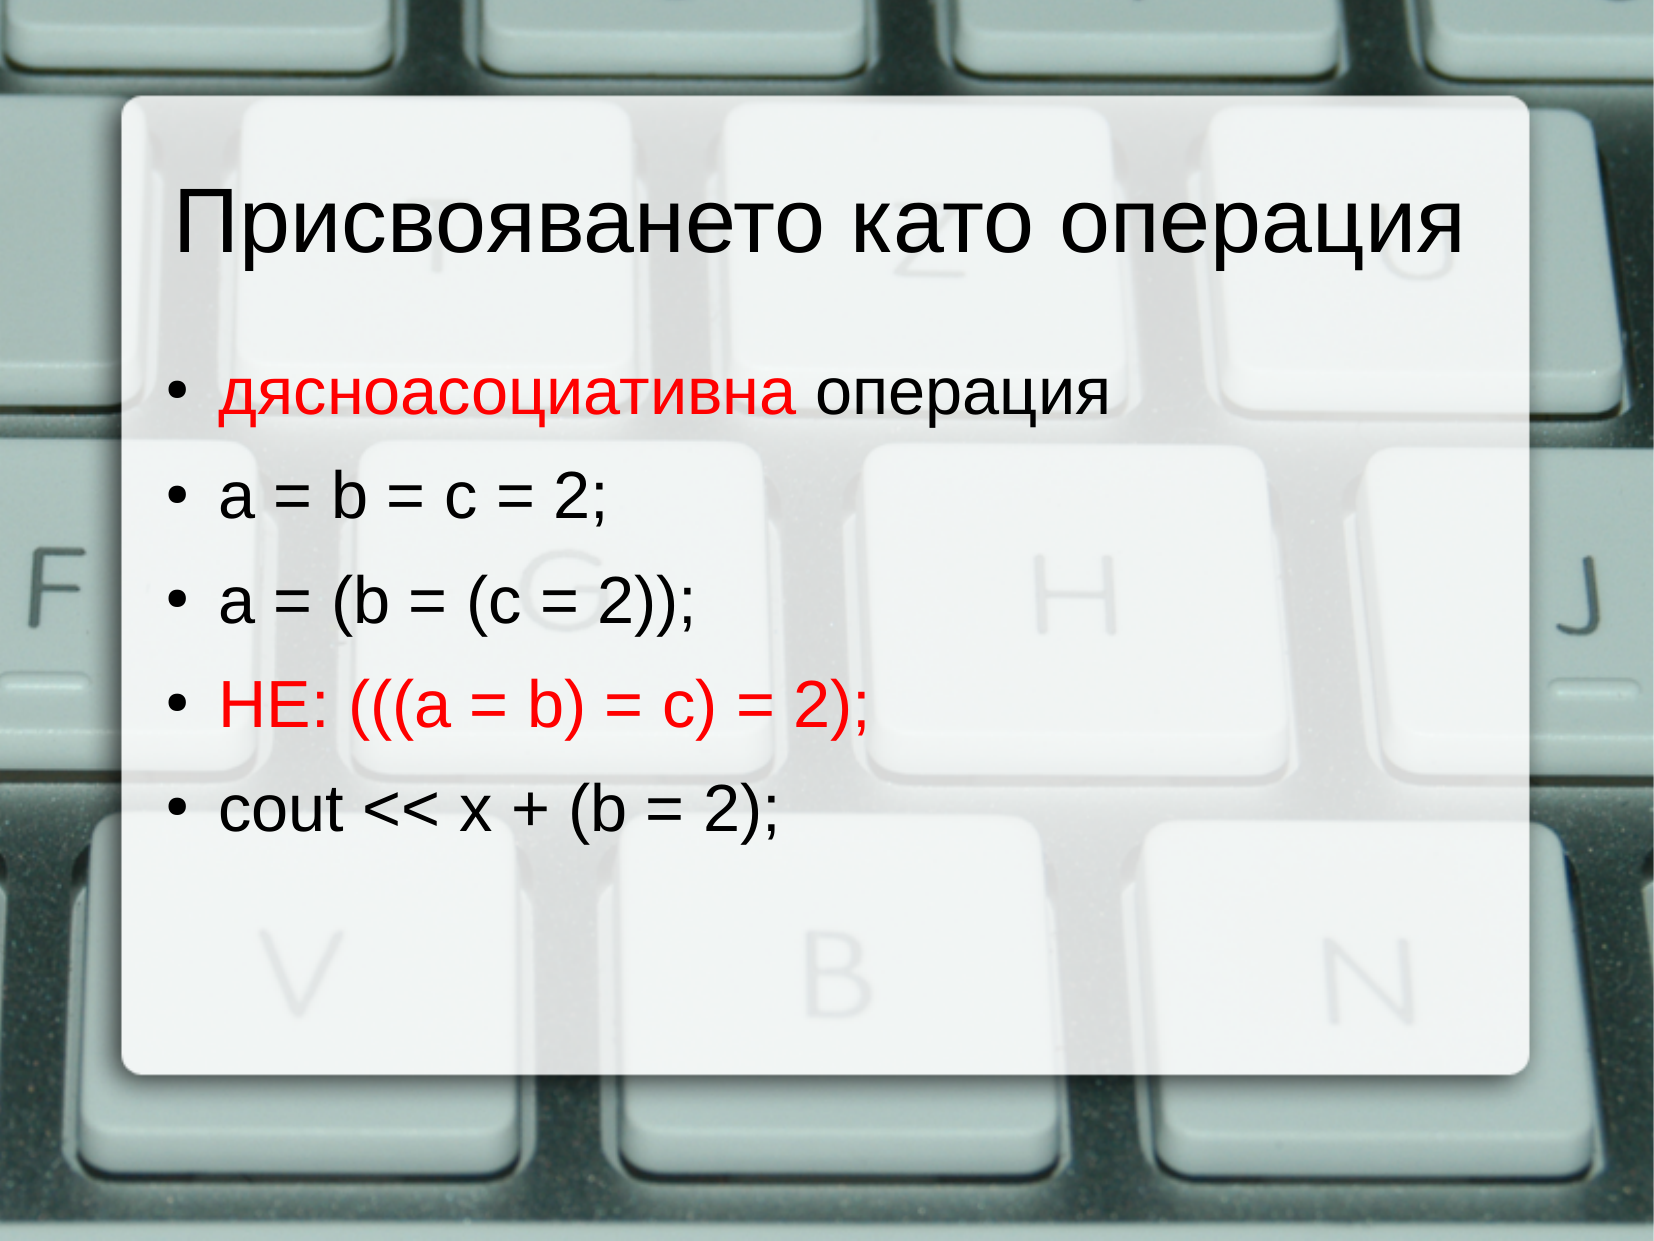

# Присвояването като операция
дясноасоциативна операция
a = b = c = 2;
a = (b = (c = 2));
НЕ: (((a = b) = c) = 2);
cout << x + (b = 2);